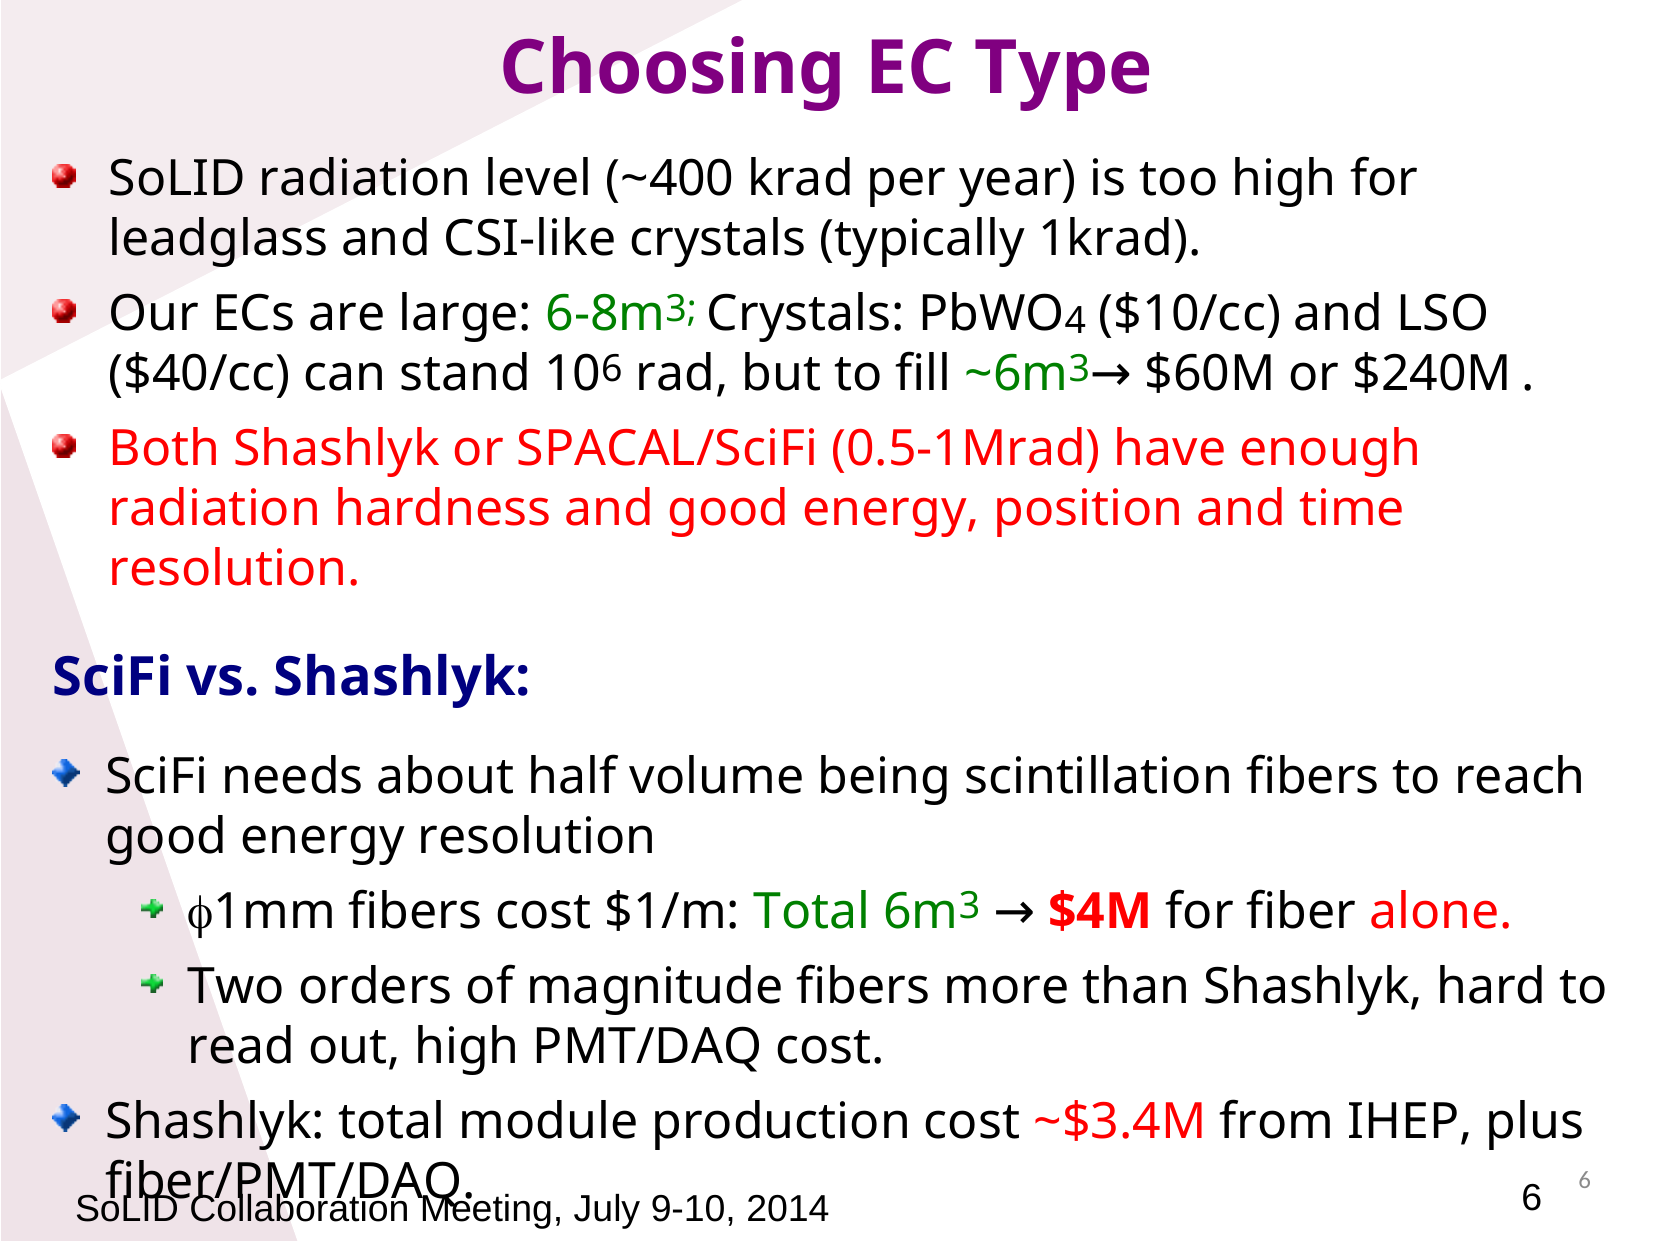

# Choosing EC Type
SoLID radiation level (~400 krad per year) is too high for leadglass and CSI-like crystals (typically 1krad).
Our ECs are large: 6-8m3; Crystals: PbWO4 ($10/cc) and LSO ($40/cc) can stand 106 rad, but to fill ~6m3→ $60M or $240M .
Both Shashlyk or SPACAL/SciFi (0.5-1Mrad) have enough radiation hardness and good energy, position and time resolution.
SciFi vs. Shashlyk:
SciFi needs about half volume being scintillation fibers to reach good energy resolution
f1mm fibers cost $1/m: Total 6m3 → $4M for fiber alone.
Two orders of magnitude fibers more than Shashlyk, hard to read out, high PMT/DAQ cost.
Shashlyk: total module production cost ~$3.4M from IHEP, plus fiber/PMT/DAQ.
6